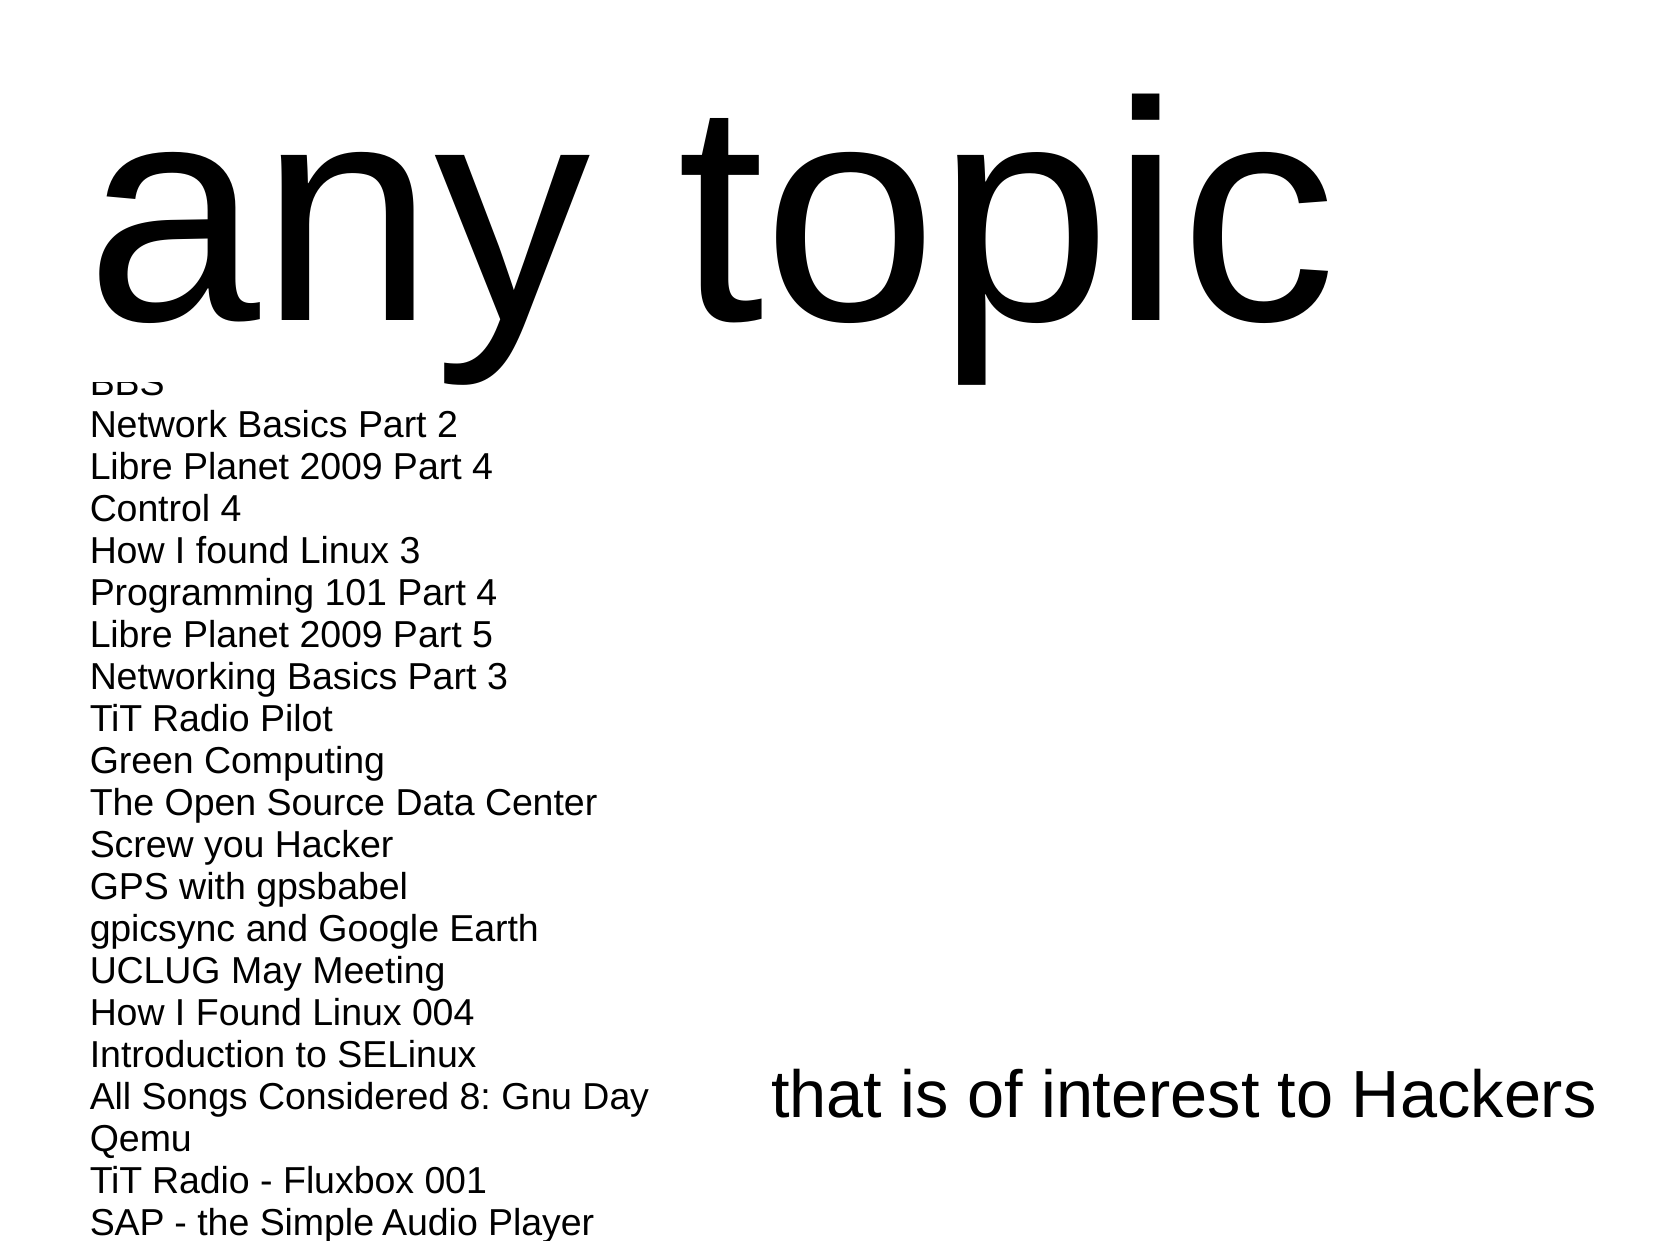

# any topic
Introduction to HPR
This old Hack 4
Customization the Lost Reason
Lost Haycon Audio
Firefox Profiles
Database 101 Part 1
Part 15 Broadcasting
Orwell Rolled over in his grave
Asus EePC
The Linux Boot Process Part 1
dd_rhelp
Xen
LPI Certifications Part 1
Databases 101 Part 2
Spring Cleaning
Benefits of Virtualization
Torrentflux
An Interview with Ed Piskor
SILC
lighttpd
The Festival Speech Synthesis System
Chunk Parsing
Software Review: K e e P a s s
An interview with Jonathan Bartlett
Social Network Aggregation
Intro to codecs
How to Record a HPR episode
Project Chanology
Codecs Part 2
Network Backups
Intel Virtualization Technology
UCLUG - Ken Wehr Presentation
Linux Boot Process Part 2a - LILO
Cowon D2 Review
An interview with John Whaley
LPI Certifications Part 2
This Old Hack Part 5
R4DS Review
Debian Live CD
Sys internals Part 1
Codecs Part 3
Zune Review
Docdroppers
My desktop
and the apps I use everyday
Shell Scripting
Yahoo Pipes
Sys Internals Part 2
Virtualization Part 2: Qemu quickstart
XPlane
Linux Boot Process Part 2B - Grub
TalkBox
UCLUG: Newbie Shell Scripting
Codecs Part 4
This Old Hack Part 6
Slax
Open Street Map
LPI Certifications Part 3
Microcontrollers
Interview with scorche
Claws Email client
Punk Computing
More than a wii bit of fun with the Wiimote
WebCalendar
Tech Music: Payphone under Streetlight
Cowon iAudio U3 review
April Fools Day Traditions
k-meleon
Shoulder Stretches!
There's Pr0n on them there internets!
Dr. Who
Beowulf Cluster Introduction
Imagemagick
Google 411 Update
UCLUG - Linux Gaming
Collapsar
Tech Music: W1f1 Hax0r
This old Hack Part 7
Interview Tips
Tech Music: PLA Radio
Coffee
Linux Boot Process Part 3 - Boot Prompt Parameters
Root kits
Flock
Phone interview with Kajarii: Linux for the blind user
Faubackup
Kismet
Compling a Kernel
Hiding and stripping program symbols
Notacon Wrapup
Ironman
Hosts File
bugs
Newsgroups for Media
Initrd and Initramfs
Security Wow!
Xfce
Oh I how I love you
An Interview with Tony Wright
Subversion
Tech Music: Blackhat Life
Hackermedia Awards: RFA
This old Hack Part 8
Linux Professional Institute Certifications Part 4
Community Rant
Not about Airsoft
urban golf
Tech Music: Payphone Dreaming
Console fonts
Handbrake - Howto
KDE 4 Tips
Xoke's Favorite Apps
Steal this movie 2
SSH Tunnelling
Nintendo Wii Review
Linux video editing
Promoting Linux
Linux Boot Process Part 6 - Init
Bilderberg Group and the Crimespace project
June UCLUG Meeting
Tech Music: No Seat Attached
Tech Music: Landline Party!!
Linguistics Public Radio
Batch processing on Linux
Misunderstanding Privacy Part 1
Digital Picture Frame
Home Brew Part 1
Ripping the Web
How to be Nosey on the Interwebz
Misunderstanding Privacy Part 2
Panama City Linux User Group Meeting
Unhosing a spyware infected system
Adding Stereo to a Computer
OpenDNS
Talk to Drake
Kernal Patching
LPI Ceritification Part 5 PCI Cards
Intercepting Satellite Transmissions
July UCLUG Meeting
Bee Soft Commander
Compiling a Kernel over the Nework with distcc
LPI Certification Part 6 Device Configuration
Tech Music: Tele-Datu boogie
Home Brew Part 2 - Bottling and Fermentation Fun
Open GPS Tracker
Death Note
Stop smoking
MC Smedley
New DNS vunerablity
LinuxFest
DynamicDNS
Debloat Windows
Copyfight Vol 1
Pulse Audio Intro
What is an algorithm
A community icecast and mumble server for recording podcasts
Linguistic Public Radio Episode 0
Installing Xubuntu
FRS/GMRS Walkie Talkie Review
New Hackermedia Content
EC LUG July 31 Meeting
Basic Electronics
DVgrab
Hacking WEP
Webkit
Circuit Bending
Copyfight Vol 2
Expressive Programming
10 Minute Mail
UCLUG august Meeting
EC LUG August 14 Meeting
Steganography
Resetting Windows Passwords
AVID 101
fluxbox tabbed windows
Configuring Pulse Audio
VIM is my IDE
Sourcecast ep 00
EC Lug August 21 Meeting
Rythmnbox Streaming
Google Chrome
Hack This Site
Beagle Board
Setting up vsFTPD
LinuxMCE: Interview with Thomas Cherryhomes
UCLUG Sepetember meeting
Licnese Pt1: GNU GPL v3
3 tips
Vulgar Esperantist part 1
Maemo
Expressive Programming Part 2 Perfection vs Production
Source Cast Part 2
Media Centers for Linux
EC Lug August 14 Meeting
Linux User
What is Free Software
EC Lug September 25 meeting
Sourcecast Ep 3
linux file managers
Vulgar Esperantist Part 2
Installing Windows
EC Lug October 2 meeting
200th Episode Special
phreaknic
cpanel whitelisting
Alpine: How to
EC Lug October 9th meeting
Open Source for the Windows Addict
This Runs Linux
Vulgar Esperantist Part 3
Expressive Prgramming Part 3
Speeding Up Database Development with GenORMous
SourceCast Episode 4
Copy fight Vol 3
The Dark Art of Autotools
Fav Podcasts
EC Lug October 23 Meeting
Guide to using linux Rainbow tables
What's in your toolkit part 1
Linux Media and Home Automation
Source Cast Ep 5
Halloween WebDAV howto
EC Lug October 30th Meeting
Being Powerless
Alpine GPG
git
Installing gwibber webkit
What's in my Toolkit part 2
EC Lug November 11th meeting
Local Squid
nokia
CopyFight Vol 4 - SFL Podcast
Escapism and Alternative Resources
All Songs considered 1: Cause I am Free
EC Lug November 13th Meeting
rox-filer
Creating Identification Cards Part 1
EC Lug November 20th Meeting
UCLUG November 11th Meeting
Creating Identification Cards Part 2
All Songs Considered 2: Linux Johnny Appleseed and me
SourceCast Ep 6
All Songs considered 3: The Php Song
What I learned from Oggify
Open Source in Government Panel Discussion
All Songs Considered 4 Special Piece of Hate
Enlightment
Icewm
Whats in My Toolkit Part 3
Voice Over IP for fun and profit
Cross Stitching with Morgellon
Puppy 411
What Ogg Player
All Songs Considered 4 Livin With a Geek
Google App Engine 101
Pmount
Ditching ITunes
Encryption
Apps I Installed on my eee pc
Xmas Special
Drupal: From blank to blog in 30 minutes
Expressive Programming Ep 5
All Songs considered 5: Big Dave Yates
Force Unleashed
Programming 101: The Basics
1 year anniversary special
Interacting with GSM Modems
CrunchBang Linux
EC Lug Decemeber 11th Meeting
Copyfight Volume 4: Free Beatles
Lightweight Web Browsing With Arora
Cups
Licensing Part 2 - AGPL and LGPL
Stallman on Free Beer
EC Lug December 18th Meeting
The socal Linux Expo
TiddlyWiki
giver
ANCIENT ORANGE MEAD
tmpfs
Squashfs
cfengine
Aftershow
Expressive Programming 6: How
do you
view programming: artisticly
scientificly
or staticly?
Python Programming 101: Part 2
Convert Ogg to MP3
Roundtable 1: Is Google Evil?
Hacker
Zoneminder Install
sysctl
EC Lug Meething Jan 12th
Running Linux on Compact Flash
NaNoWriMo.org
moonlight discussion
All Songs Considered 6: Freedom was born
Illustrious Programmer Ep 0
Copyfight Vol5: Filtering
Illustrious Programmer E1: Vocab and Basics
EC LUG Jan 15 meeting
Open VPN
AutoNessus
LInuxTalk
Big 300
News Cast Ep0
Python Programming Part 3
lottanzb
my computers
and a quick movie review
Phone Line Troubleshooting
Hard core Ogg player on the cheap
News Cast Ep 1
Krita
EC Feb 05 Meeting
Compiling a linux kernel
SSH tunneling
Firewall Distros
Illustrious Programmer Ep02
Recesion Era Media
LVM2
Interview with ChrisJohnRiley
Raid LVM
NewsCast Ep 2
Git
EC LUG Feb 12th Meeting
Audacious
Parrot
EC Lug Feb 19th Meeting
zenity
webmin
RoundTable Ep 2: Is There such a thing as Ethical Hacking?
Setting up a Monitor
Mozilla Profiles
Puppet
Systems Building Systems
SSH Part 2
Listgarden
Snort Part 2
Libre Planet 2009
BruCON Interview
Toti
Linux Netbooks
Asterisk
Linux at Work
cappuccino
Reasons to love Symlinks
RTFM
Libre Planet 2009 Conference Episode 2 of 5
Libre Planet 2009 Conference Episode 3 of 5
Virtualization
EC Lug March 12th Meeting
Editing the auto-generated menu in Linux
GridBackup
Watchmen: the motion comic
How I Found Linux 001
The Hacker Within
How I found Linux 002
Network Basics
Open Source Business Models
Pete Wood Interview
The Jerks Among us
Star Trek
BBS
Network Basics Part 2
Libre Planet 2009 Part 4
Control 4
How I found Linux 3
Programming 101 Part 4
Libre Planet 2009 Part 5
Networking Basics Part 3
TiT Radio Pilot
Green Computing
The Open Source Data Center
Screw you Hacker
GPS with gpsbabel
gpicsync and Google Earth
UCLUG May Meeting
How I Found Linux 004
Introduction to SELinux
All Songs Considered 8: Gnu Day
Qemu
TiT Radio - Fluxbox 001
SAP - the Simple Audio Player
How I Found Linux 005
Future of Artificial Intelligence in Open Source
apt-move
SSL Ep 1
Troubleshooting Blue screens of Death
TiT Radio 002 - Potluck Roundtable
TOR Interview
Red Hat Interview
Why Xandros doesn't suck
SSH config file
OpenOffice.org
Twisted and Python
Linux Security
Interview with Beth Lynn of OLF
Demo or Bust 2010
Interview with Alan Hicks
TiT Radio 003 - Potluck Roundtable
Interview with Dual Core
Wine
Networking Basics Part 4 TCP and UDP
Foss Migration
RoundTable 3 - Social Networking
Nerdapalooza 2009
Intro to Iptables
Talk Geek to Me 1: WebHosting
Homeless where the heart is
web2speech
Interview with Paul Frields of the Fedora Project
TIT Radio ep 4
Tikiwiki
Electronic Medical Records
Moonshine
Mono,Java and FOSS in Education
Interview with JonathanD from Freenode
Bug Reporting
How I found Linux Part 6
Free Software Foundation Interview
Episode 005 - Potluck Roundtable
Ontario Linux Fest Interview
Networking Basics Part 5
Demo or Bust 2010 Part 2
Mer Project Interview
Mozilla Addon usability
700 Numbers
ConfCon09 - Project MF
Defcon 17 Interview
History of Copyright
Comfortably Numblock'd
Interview with Ian Geiser of the KDE Project
TiT Radio Episode 006
Daves Quick Tips
Hacking Sprint Voicemail
Intro to Networking
FreeBSD Ports for Beginners
She went back to Windows
Copyright
Logwatch
How to use walkies
Demo or Bust 2010 Part 3
HPR Roundtable 4
Lightweight Apps: Enlightenment
Part 2
Talk geek to me ep 01
refit
Podcasts I Listen To
TiT Radio Episode 007
Developing Through Virtualbox
Migrating Your GPG Key and Starting GPG-Agent
Chris DiBona Speaks at SELF 2009
How to Sign C Files with GPG
Cherokee And Asyncronous Servers
HAR Update with Chris n' Frank
Building Live CDs with Fedora
Lord Drachenblut Recovers Data After a Failed Dist-Upgrade
TiT Radio 008 - Something Kinda Tacky
Fericyde and Damin talk about Ohio Linux Fest
TiT Radio 009 - peggy
piggy
and pat
Podcasting: From Mic to Audience
Demo or Bust 2010 Part 4
Talk Geek to me Ep 2
BruCon Interview
Interview with Dann at OLF
What is Free Software
automatic car
Blender-Game-Engine-A-Short-Guide
Sine Nomine Interview
TiT Radio Ep 10 - OLF
Mibbit
Talk Geek to me Ep 4
Finux Interviews Moxie Marlinspike about SSL
Barefoot Running
Failsafe security
A technique for drum 'n' bass
AutoNessus News
Quvmoh's UTOS trip
TiT Radio 011 - puppies
tails
and a gnome
Interworx
Interview with Andrej Hajto about VOIP
Interview with Ryan Dewhurst
Tit Radio Ep 011.1a - RMS and Aftershow
Talk Geek To Me Ep 05
Lord Drachenblut Interviews Scott Sigler
FOSS In Business
Uber Leet Hacker Force Radio
Demo or Bust 2010 Ep 5
OLF 2009: Interview with Dwick
TiT Radio 012 - Happy Halloween
Mashpodder
Lugging it Home
TiT Radio - Filthy Grunt and Bloopers
Her PR Problem
Newsbeuter
HPR Round Table 6
Demo or Bust 2010 Ep 6
Null_Pointer Interview
Pegwole interviews Debbie Nicholson
SSL Attack
TIT Radio Ep 13.1ec
TIT Radio Ep 14
Free and Open Source Software in Business
Klaatu interviews Russ from Linux in the Ham Shack
Gary Whiton talks about the Blender Game Engine
Uber Leet Hacker Force Radio Issue 2
Kris Findlay discusses Secure Socket Handler
Talk Geek To Me Ep 02
TiT Radio Ep 15
2009 Year in Review
Klaatu interviews Rikki Kite of Linux Pro Magazine
What Is Free Software
Quvmoh talks to Clint Tinsley about SLAMPP
Hacker Public Radio Round Table 8
Interview with a blackhat - n0 g00d
TiT Radio 016 - HPR Potluck Roundtable
Cron with Ken Fallon
Pocket Full of Miracles
Binrev Radio Lost episode - Telephonic Craptacular
Python Language Moratorium Python 2.7 End of the Line?
TiT RAdio 017 - Klaatu's Window Manager Challenge
Uber Leet Hacker Force Radio 3
Piratprat Ep 01
Talk Geek To Me ep 06
Network Basics Part 6
Interview with Astera
Interview with a blackhat 2 - CC
Life Without a GUI
TiT Radio 018 - moooo! Baby
Selecting Talks for PyCon 2010
Talk Geek to me Ep 07
Piratprat Ep 02
Miscellaneous Radio Theater
TiT Radio 019 - interview with sigFLUP
Seccubus
Interview with a whitehat
HPR RoundTable 9
Bordless Networking
Interview with Peterwood
Setting up the samson C01u in linux
bash loops
Ubuntu interview
Professional Certs versus Hacker Degree
Mercurial Transition and comments on the Python Package Index
New Features in Python 2.7
Spud Guns
Episode 6.Bit-of-Python
asterisk-cast
Little Bit of Python Episode 7
Uber Leet Hacker Force Radio 04
Interview with Moxie Marlinspike
Little Bit of Python Episode 8
Xoke's Podcasting Script
HPR: A private data cloud
Little Bit of python episode nine
Shot of Hack â€“ Changing the time offset of a series of photos
openCSW Interview
How to Prevent Spam
Interview with Richard Jones
Interview with jledbetter
Interview with Wendy Seltzer
Uber Leet Hacker Force Radio 5
interview with celesteLynPaul
Wireless
Hack Radio Live 1
Basekamp Interview
Hack Radio Live 2
xscreensaver
Hack Radio Live 3
Old soldiers
Hack Radio Live 4
Introduction to bash scripting
Hack Radio Live 5
robomofo
Hack Radio Live 6
Shotgun
Miscellaneous Radio Theater 4096 2,
Hack Radio Live 7
Win7
New google privacy policy
Hack Radio Live 9
Interview with Mark Zareason
Linux in a Ham Shack
Interview with Maco
Free and open source software on windows
Interview with HeathenX
Episode 11.Bit-of-Python-2010-04-07
Open Source Security Concepts
Interview with Jeff and Loafy
two SELF volunteers
Hacker Public Radio Panel at Ohio Linux Fest 2010
Open Source Games and the community
Talk Geek To Me #23:Interview:Ken Fallon
An interview with Alan Hicks
A Little Bit of Python: 12 Global Interpreter Lock; Concurrency
QSK1: Devil in the Details
Miscellaneous Radio Theater 4096- The Internet is For Porn
HPR Community News
Klaatu interviews Brian Smith from dns.com
DownThemAll SongFight and a Song
QSK Episode 2: MP3 v. OGG
sdf and openvms deathrow
FOSScon: An interview with CrissiD and Charles
My Linux Experience
Using FFMPEG To Convert Video Shot With An Android Phone
Read 'n Code - 1 Seneca and Python
The Importance of Community
QSK Episode 3: Old and in the Way
Bash Scripting: Episode 2 Command Line Basics
Interview with Rudi van Drunen on IPv6
Handling spam
Urban Camping ep 1
QSK Episode 4: AM vs. FM
Community Run Projects
How I found Linux
Thread_Repair
Klaatu talks to Rebecca from bueda.com
sp0rus: My Linux Experience
I Blame Tom Merritt
First Robotics Competition
HPR Community News 0x01
Urban cyclist - Commuting
alternative investing and how the internet changes the game
Intro To Audio and Pod/Oggcasting
Urban Camping ep 2
Surfraw
So You Wanna Start A Band?
Installing Windows XP in VirtualBox
QSK: Episode 5: You're Driving Me Crazy
Klaatu holds an interview with Tek Systems
Dann and CafeNinja Book Review: Ayn Rand's Atlas Shrugged
Influenza
nano editor
Urban Camping ep 3
Network Cabeling at Resno's House
Urban Camping ep 4
From OS X to OS Whoredom to Linux
Tasker - Automation for Android Devices
RSS 2.0 Specification with iTunes namespace
HPR at the Northeast GNU-Linux Fest
HPR Community News 0x02
Notebook Method for ADHD
The Language Frontier Episode 1
Urban Camping ep 5
Cloudy Predictions
Kid3-qt
Every Day Carry
Urban Camping ep 6
Podcasts are not Radio
About microphones
Urban Camping ep 7
Hacking Your Suburban Backyard with Chickens
Whats on my MP3 Player
The Plop Boot Loader and UNetbootin- A Great Team
The Dinosaur's Dilemma
Do you need a carrier plan with Android
How I Got Into Linux
Wput: a command-line ftp-client
Doing your own auto repairs
Dumpster Diving
HPR Community News 0x03
Nameless Infosec Podcast Ep 1
Intro to Black Box Testing
Offline Filesharing
Read 'n Code - 2 Camus's The Plague and Reddit.com
My first steps in recovering pictures
HPR Video Proposal
Music Management Consoles
10 Buck Review - Serenity
An argument against emulators when retrocomputing
War walking with smart phone
DD-WRT
What is on your mp3 player
A Little Bit of Python: Episode 13
Hacking the Craps Table
Salvaging old Coleman lanterns and stoves
Your Local Library
Read 'n Code - 3 Kurt Vonnegut's Slaughterhouse-five and Erlang
QSK Netcast 6: The Origin of Open Source
Linux - A Jazz Musician's Viewpoint
How I Found Linux
How I Upgraded My PC - CPU
droops returns to geocaching
The Language Frontier Episode 2
Python Response to Bad Apples Podcast 5x18
Behind the Scenes at Hacker Public Radio. A community update for the month 2011-02.
THEATER OF THE IMAGINATION: PART 2
Terminally Stupid Episode 1
A Little Bit of Python: Episode 14 2010-06-06
Auctions yard sales and flea markets
My first computer
NELF &amp; Taxes
Xorg GSoC call for students
Eben Moglen Freedom In the Cloud
Product Review SunVolt
Terminally Stupid Episode 2
pre-IBM PC computer history 1
Badge Of Infamy
Eurotrash Security Podcast Episode 19: Haroon Meer
Resources for Autodidacts
pre-IBM PC computer history 2
audacity to mess with satan
Terminally Stupid Episode 3
The U-Cubed Event
Behind the Scenes at HPR. A community update for the month 2011-03
MrGadgets Path toward Linux
Aaron Seigo talks about accessibility in KDE. An outtake from Frostcast Episode 36.
How I Found Linux
r0xy interviews Cap'n Crunch on cacti radio
Tech Tales of April's Past
Backing Up Your Data Introduction
50th anniversary of human space flight
My Computer History
Disaster Protocol: Annoyed!
My first linux box
What to do when confronted with a blind person
Ubuntu on trial
Enterprise resource planning
The Language Frontier Episode 3
spics on tech
Klaatu and Verbal chat about web2py
Linux Jazz - Recording my Audio
NELF Interview With Matt Lee and Donald Robertson
Interview with Amber Graner
Interview with StankDawg
Behind the Scenes at HPR. A community update for the month 2011-04
My Switch from Windows to Linux
How I got into Linux
The Language Frontier Episode 4
CLI Magic
THEATER OF THE IMAGINATION -- PART 03
How I Upgraded My PC - Motherboard
How to be a safe computerist
Full Circle Podcast: Ubuntu Manual Project
NELF_Review
Journey to Linux
HOWTO root and mod an Andr0id phone.
Sex
Race and Open Source
Syndicated Thursday: FSP Sam smith
Opentech Conference 2011
LFNW: Some Facts and 2 Interviews
Klaatu the ubiquity and potential danger of the rm command
sikilpaake and badbit - spics on tech - episode 02
Linux Packaging Systems (too many)
The Language Frontier Episode 4.5
Interview with Dave Yates about SELF 2011
Stop the Ubuntu 11.04 whining
My Start in Computing and Linux
Short History of Ham Radio and How I got Involved
The Knightcast KC0053 : Wirelessly syncing content to your Ipad and Ipod.
DDoS : What is it and how to protect yourself
HPR Community News for May 2011
How I Got Into Linux
ILF 2011: Interview with Jason Kridner of BeagleBoard
The Language Frontier Episode 5
Wingz
Interview with Tony Whitmore about OggCamp11
Botnets and DNS Tunnelling
My Favorite Audiocasts
Full Cirle Podcast Editing the Podcast Part One Preparation
My path to Linux
Binary Evolutions
My Path to Linux: Knoppix
ILF 2011: Interview with Klaatu of Slackermedia
The Language Frontier Episode 6
LINUX JAZZ BALLIN' THE JACK
Basics of RF
Episode 0: "Acknowledgement Courtesan"
Interview with Jon "The Nice Guy" Spriggs
LPI study group
/dev/Rob0 of maintainer of the SlackBuilds.org mailing list
HPR Community News for June 2011
THEATER OF THE IMAGINATION: 04
Worst movie ever
Matt Grove of Miserware - Energy-saving computing
South East Linux Fest organizers
MrGadgets finds Linux
Maddog and "super dumb terminals"
Sort
Linux Outlaws 215 - Bitcoin Discussion
byobu
 that is of interest to Hackers